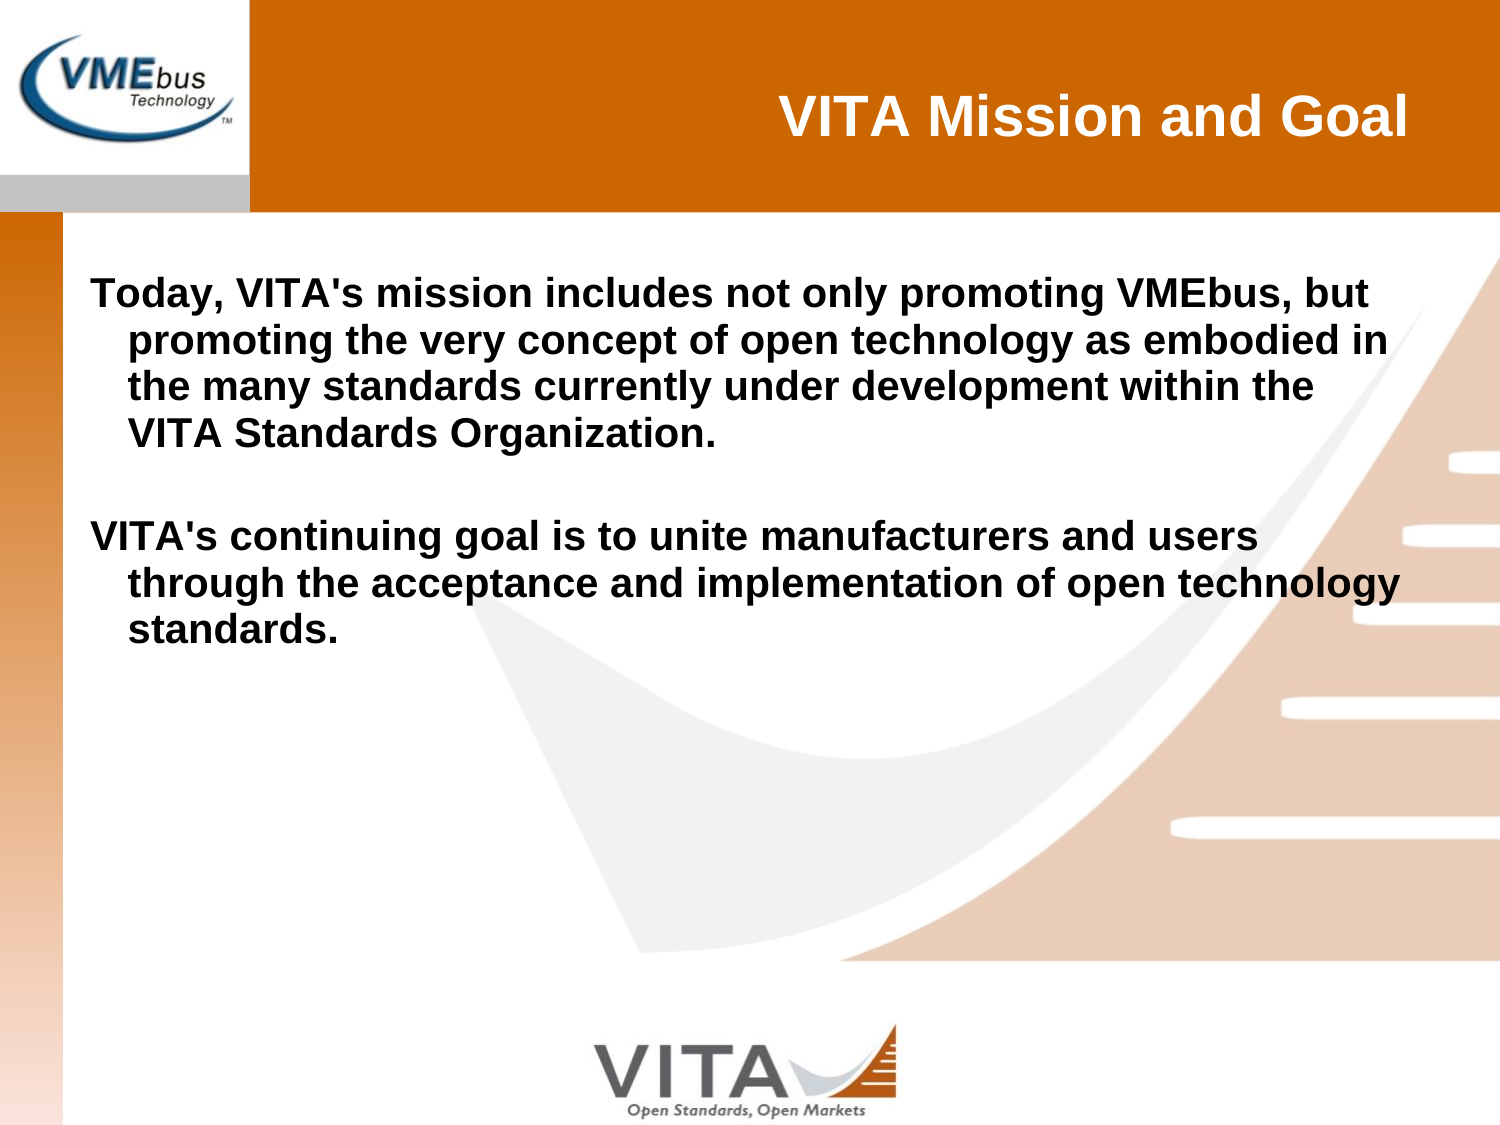

# VITA Mission and Goal
Today, VITA's mission includes not only promoting VMEbus, but promoting the very concept of open technology as embodied in the many standards currently under development within the VITA Standards Organization.
VITA's continuing goal is to unite manufacturers and users through the acceptance and implementation of open technology standards.